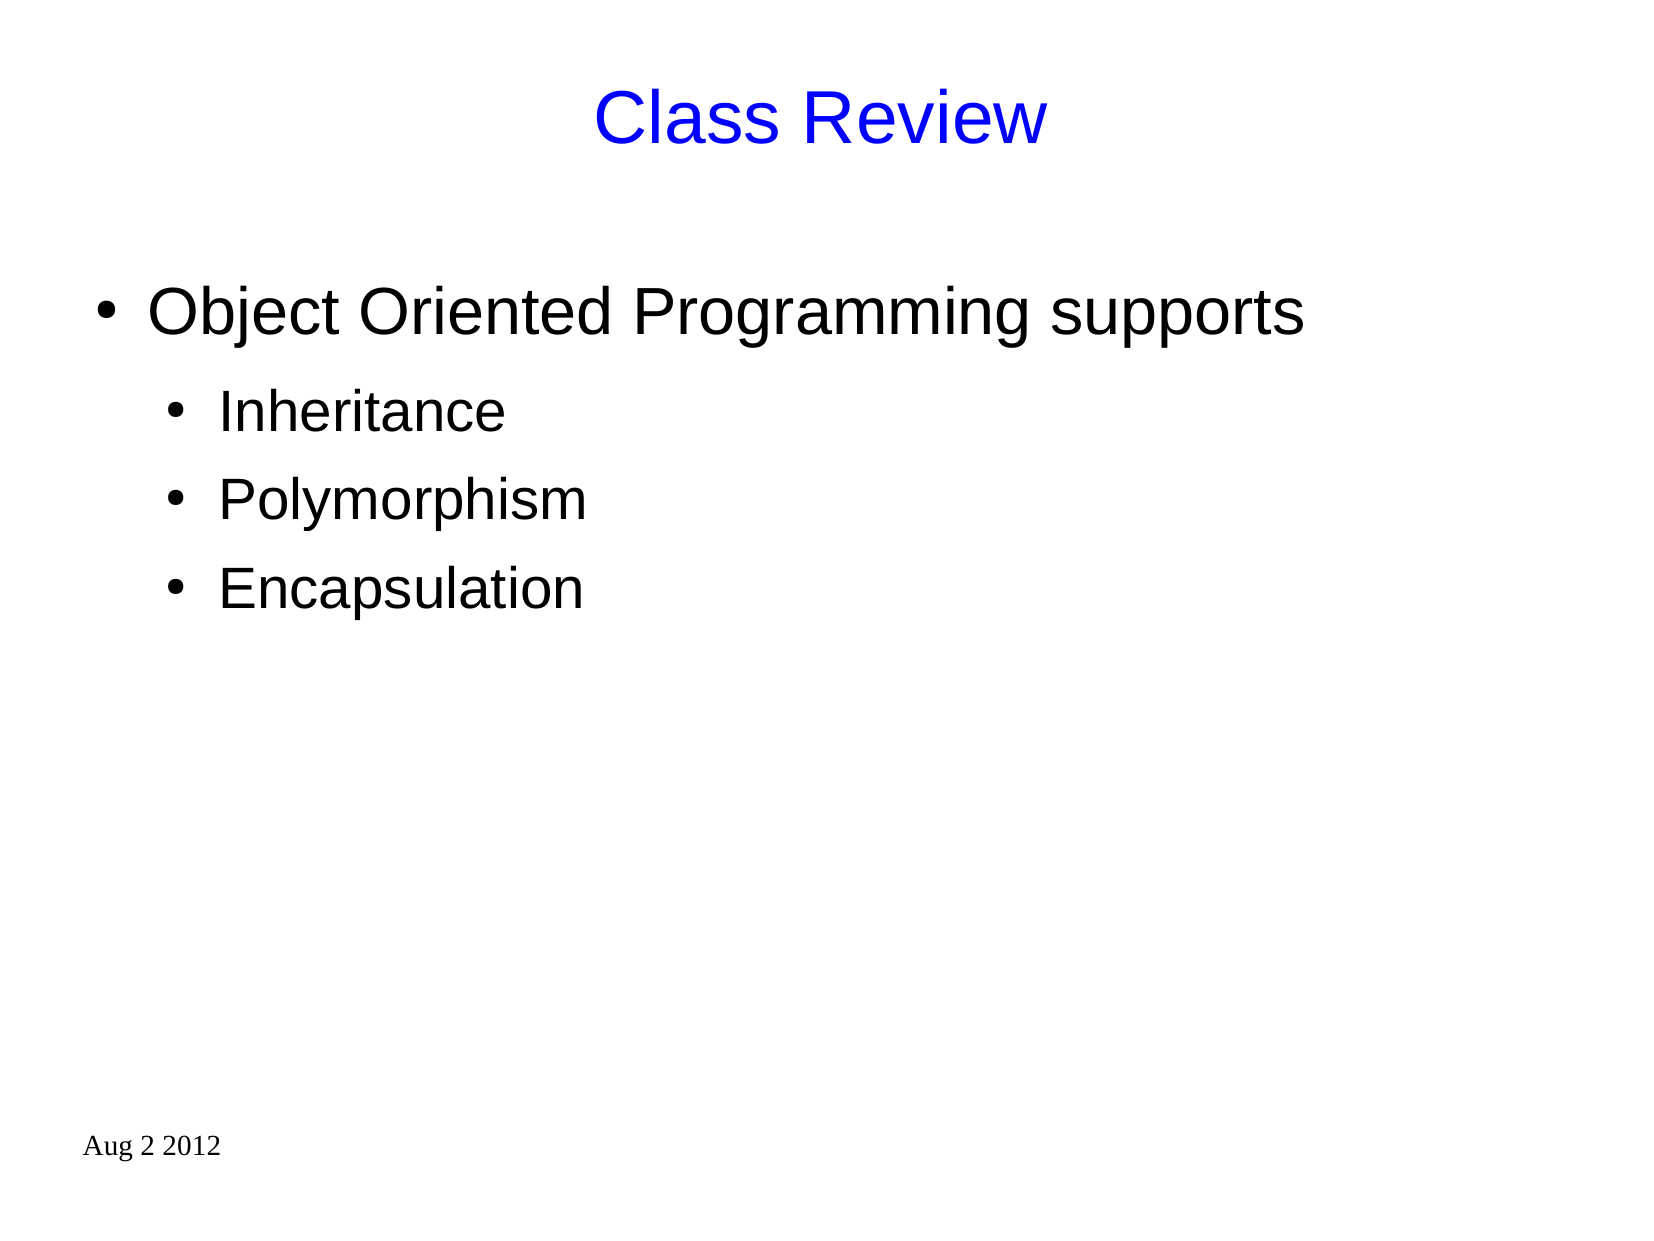

# Class Review
Object Oriented Programming supports
Inheritance
Polymorphism
Encapsulation
Aug 2 2012